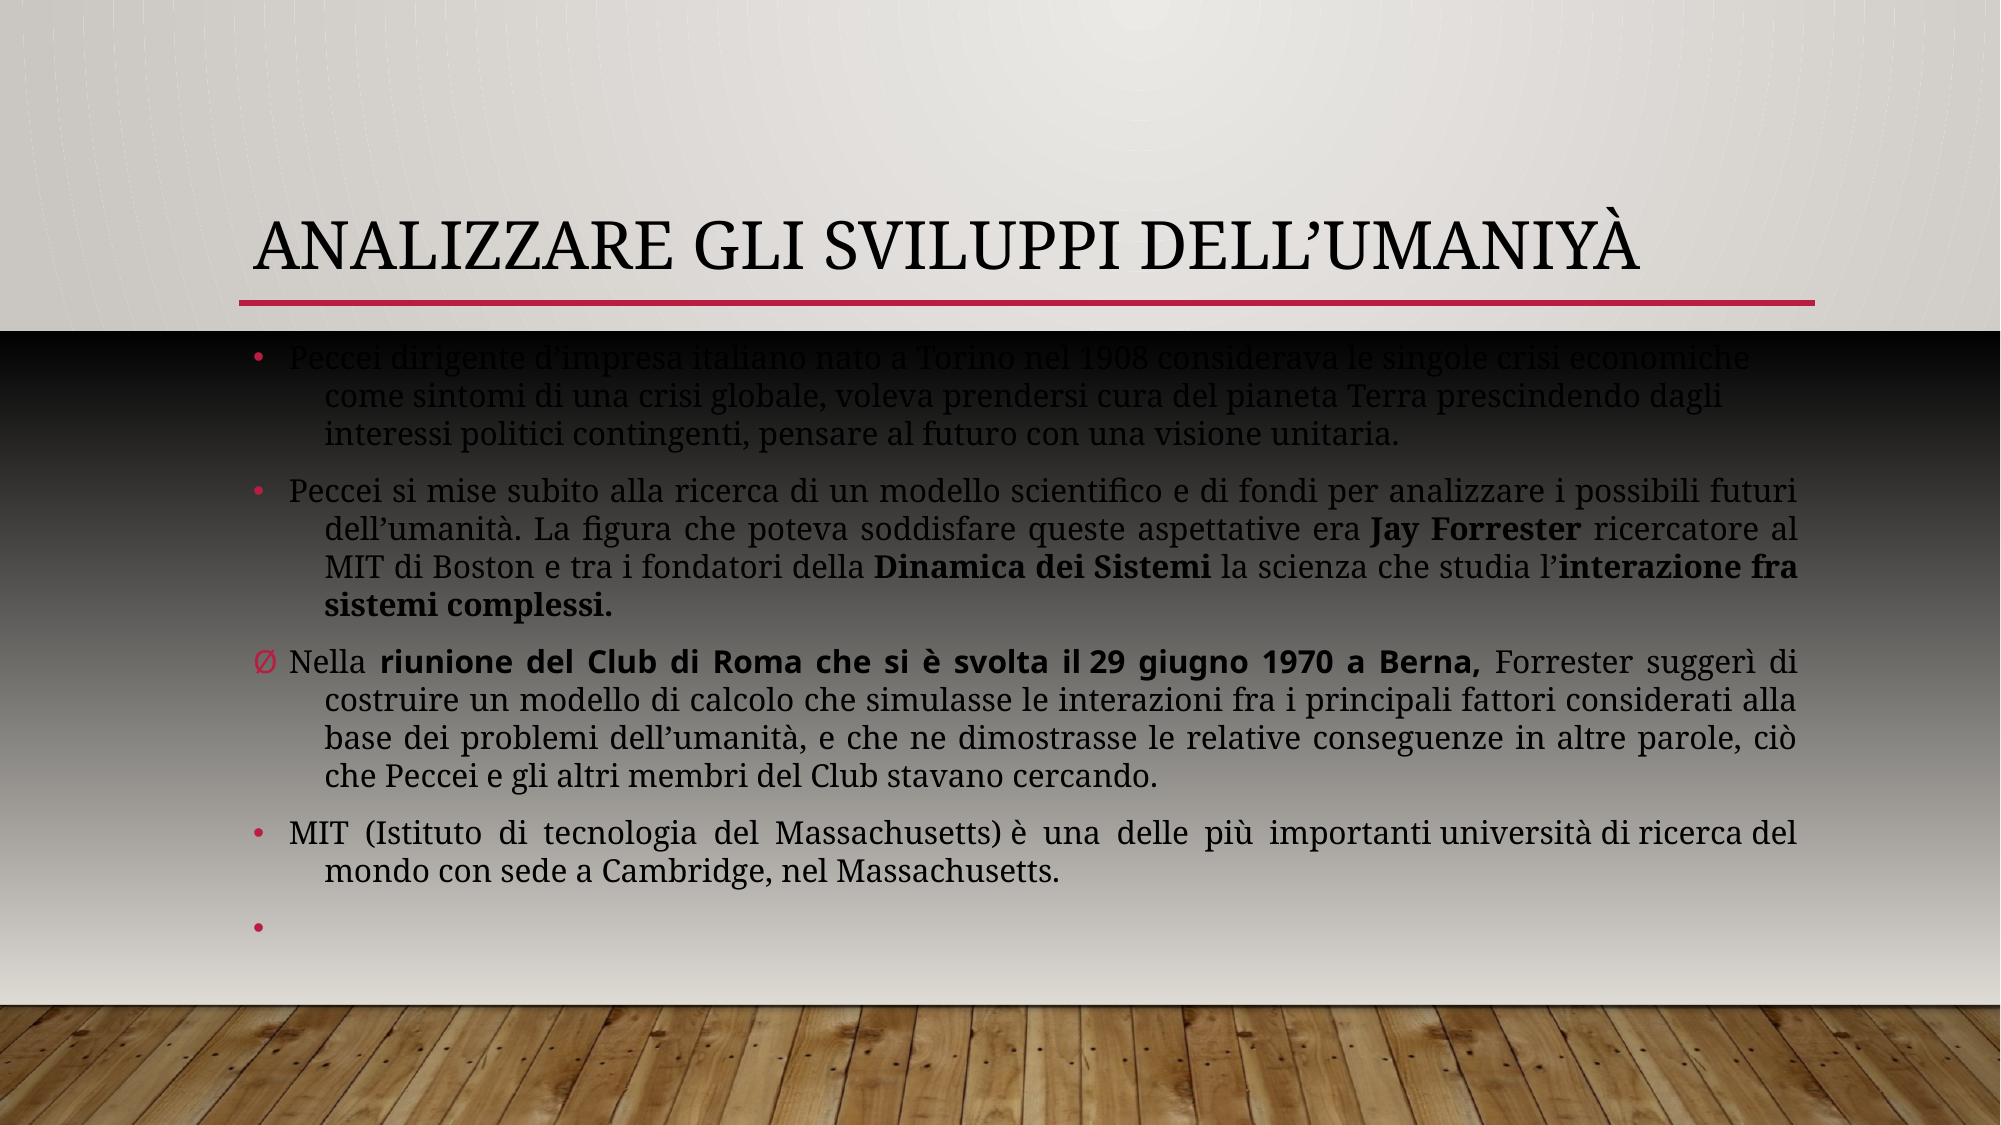

# Analizzare gli sviluppi dell’umaniyà
Peccei dirigente d’impresa italiano nato a Torino nel 1908 considerava le singole crisi economiche come sintomi di una crisi globale, voleva prendersi cura del pianeta Terra prescindendo dagli interessi politici contingenti, pensare al futuro con una visione unitaria.
Peccei si mise subito alla ricerca di un modello scientifico e di fondi per analizzare i possibili futuri dell’umanità. La figura che poteva soddisfare queste aspettative era Jay Forrester ricercatore al MIT di Boston e tra i fondatori della Dinamica dei Sistemi la scienza che studia l’interazione fra sistemi complessi.
Nella riunione del Club di Roma che si è svolta il 29 giugno 1970 a Berna, Forrester suggerì di costruire un modello di calcolo che simulasse le interazioni fra i principali fattori considerati alla base dei problemi dell’umanità, e che ne dimostrasse le relative conseguenze in altre parole, ciò che Peccei e gli altri membri del Club stavano cercando.
MIT (Istituto di tecnologia del Massachusetts) è una delle più importanti università di ricerca del mondo con sede a Cambridge, nel Massachusetts.